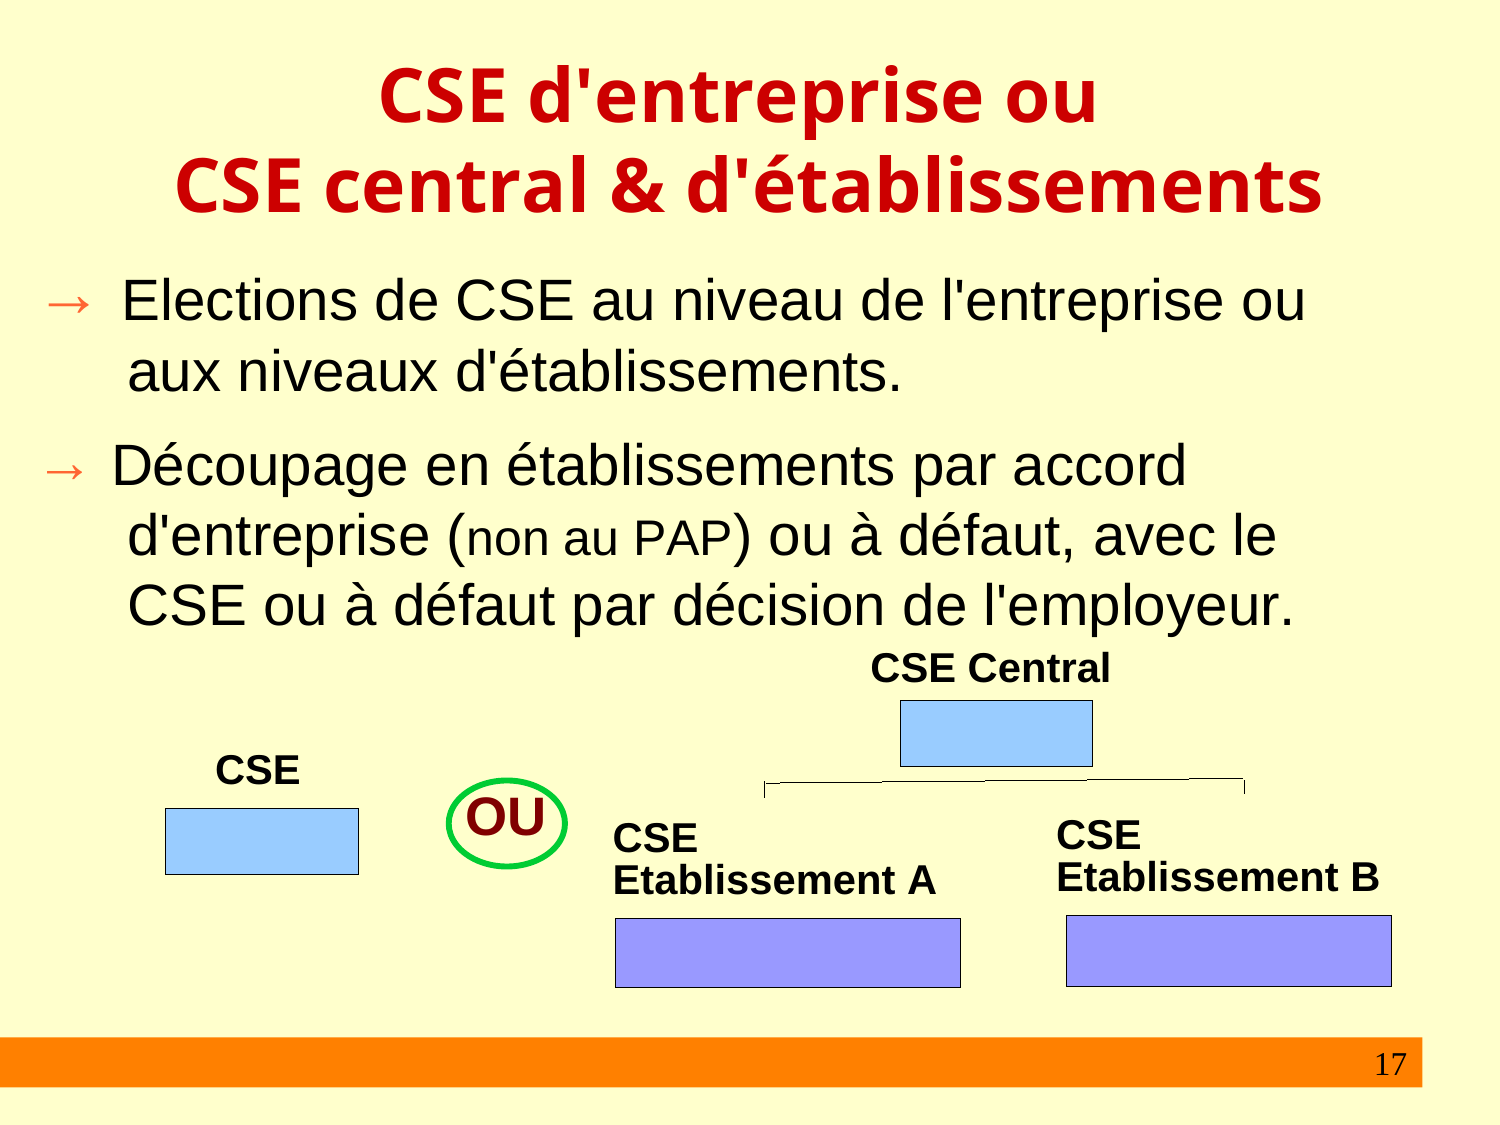

# CSE d'entreprise ou CSE central & d'établissements
 Elections de CSE au niveau de l'entreprise ou aux niveaux d'établissements.
 Découpage en établissements par accord d'entreprise (non au PAP) ou à défaut, avec le CSE ou à défaut par décision de l'employeur.
CSE Central
CSE
OU
CSE Etablissement B
CSE Etablissement A